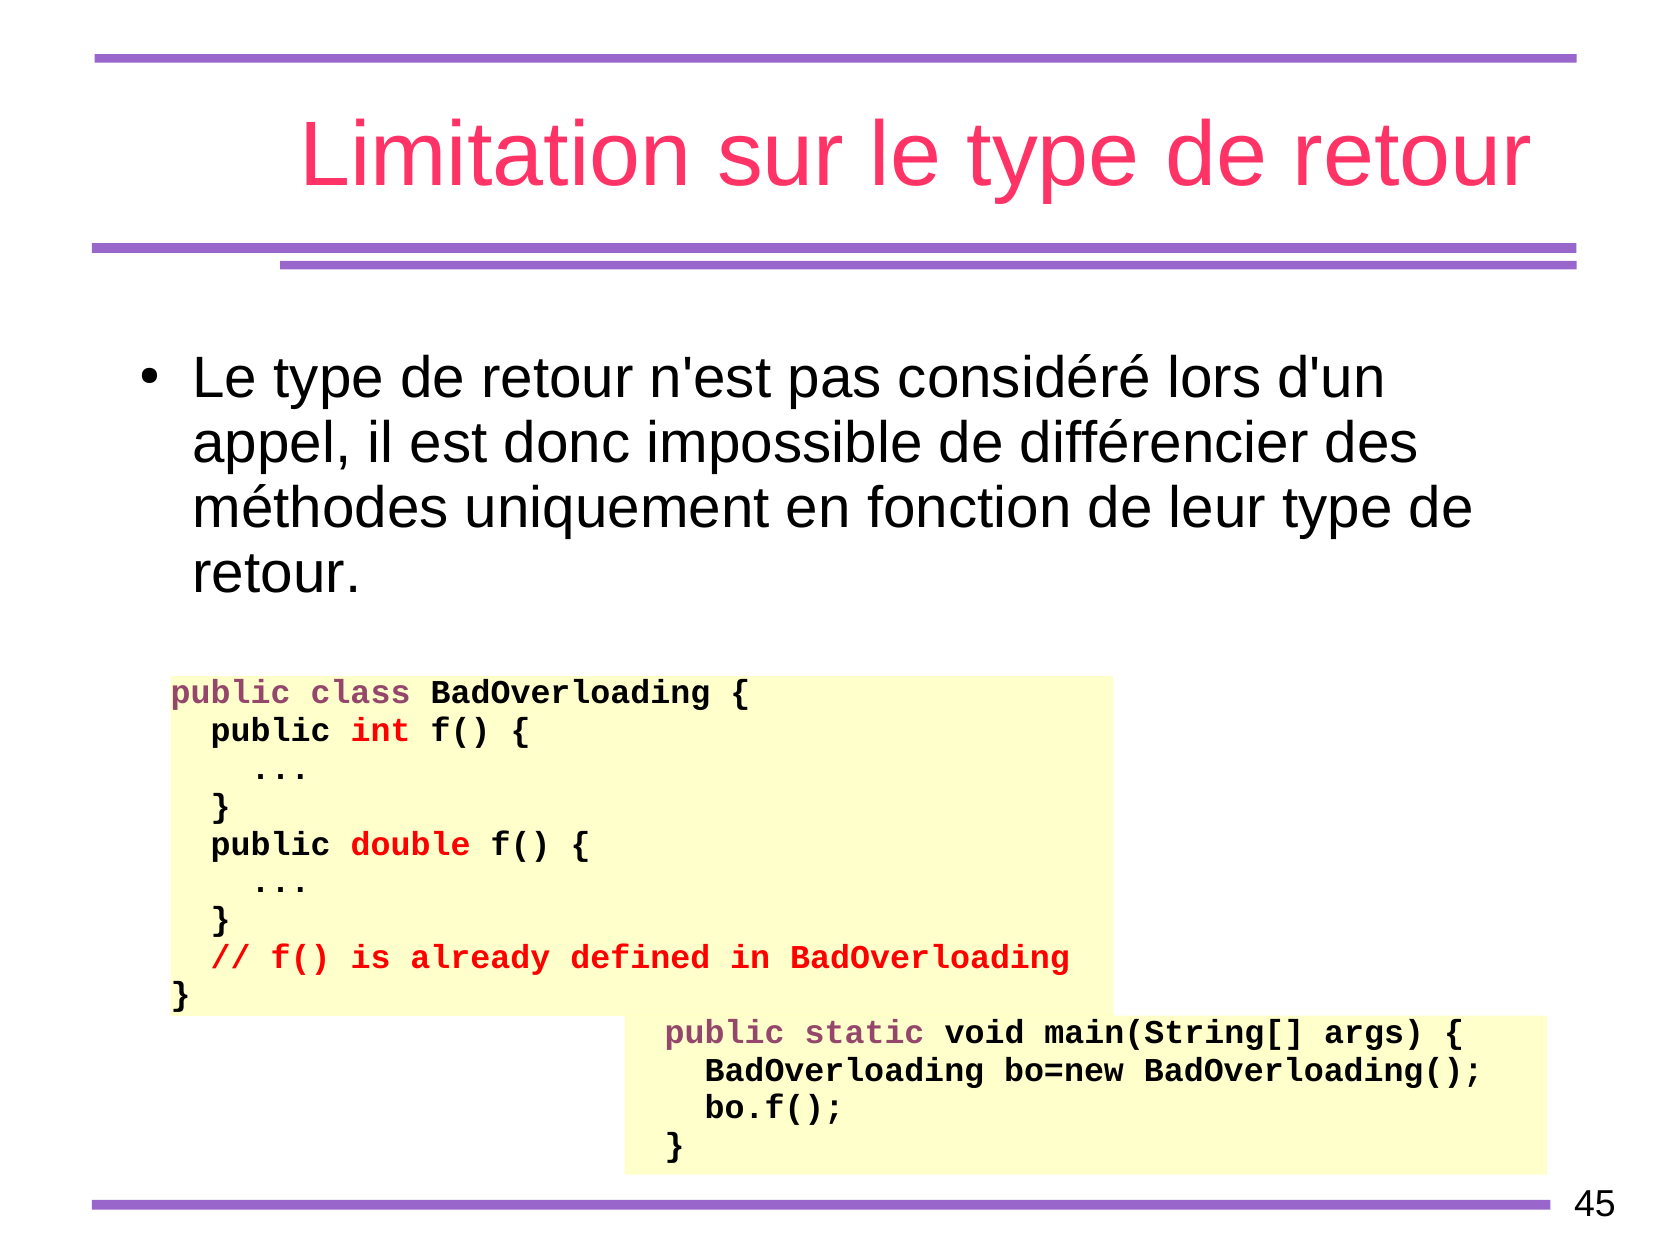

# Limitation sur le type de retour
Le type de retour n'est pas considéré lors d'un appel, il est donc impossible de différencier des méthodes uniquement en fonction de leur type de retour.
public class BadOverloading {
 public int f() {
 ...
 }
 public double f() {
 ...
 }
 // f() is already defined in BadOverloading
}
 public static void main(String[] args) {
 BadOverloading bo=new BadOverloading();
 bo.f();
 }